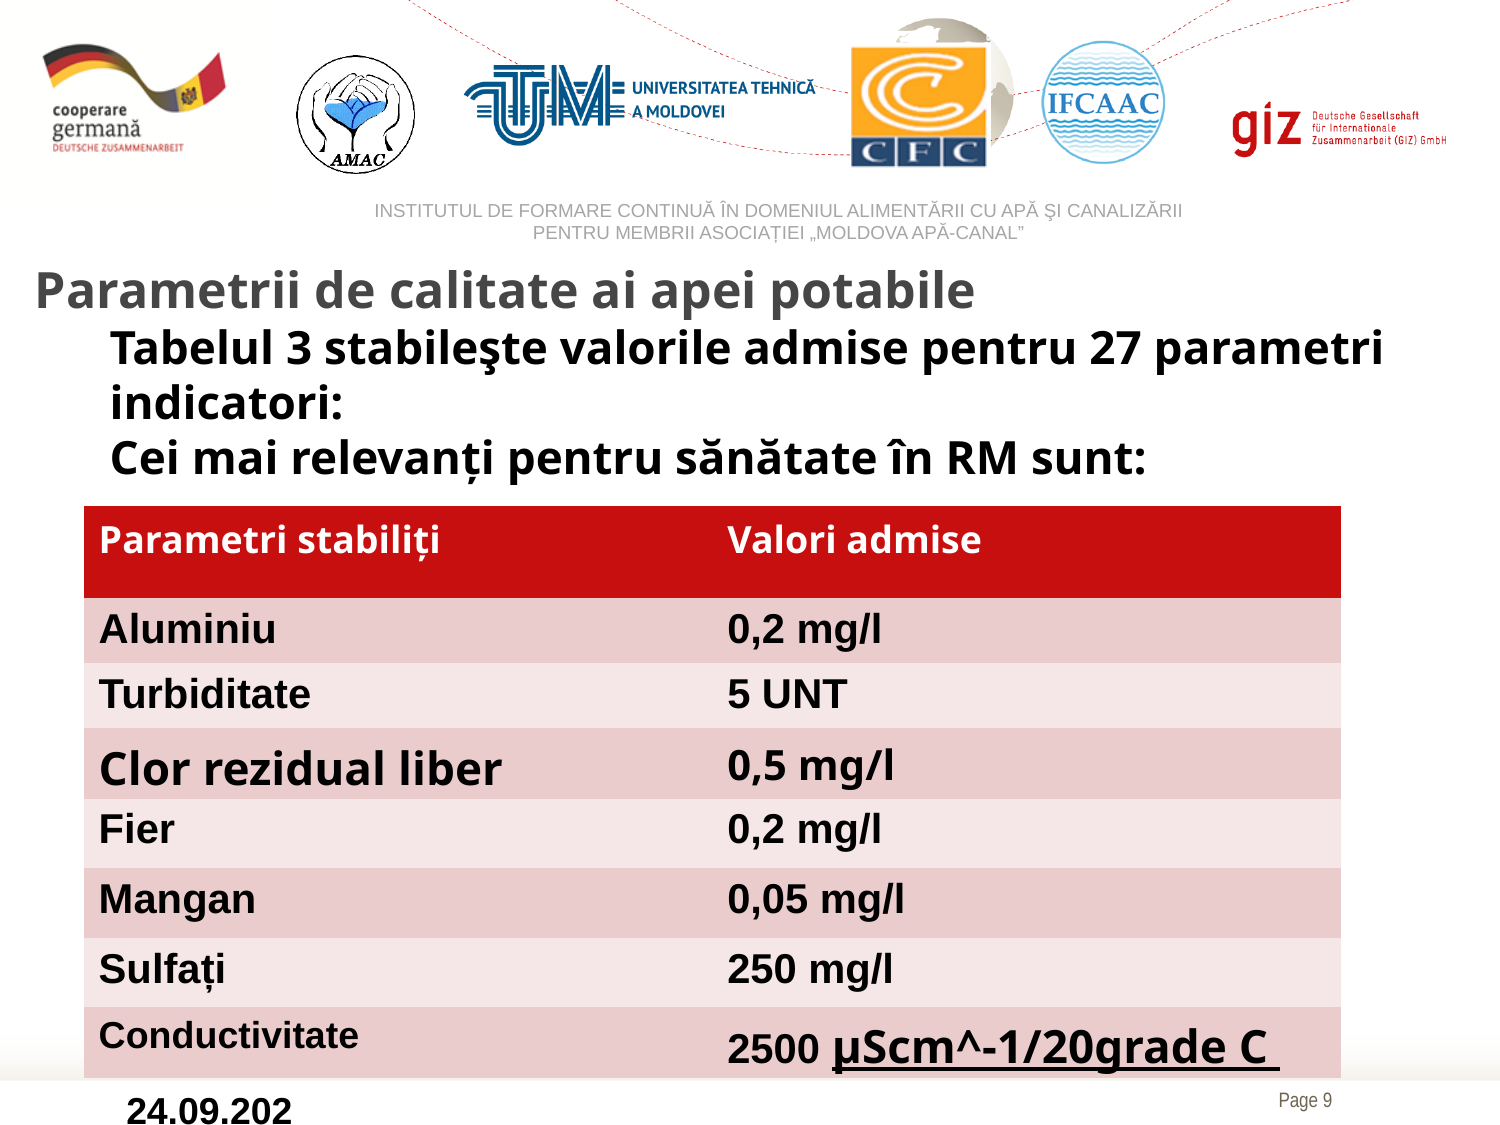

INSTITUTUL DE FORMARE CONTINUĂ ÎN DOMENIUL ALIMENTĂRII CU APĂ ŞI CANALIZĂRII
PENTRU MEMBRII ASOCIAȚIEI „MOLDOVA APĂ-CANAL”
# Parametrii de calitate ai apei potabile Tabelul 3 stabileşte valorile admise pentru 27 parametri indicatori: Cei mai relevanți pentru sănătate în RM sunt:
| Parametri stabiliţi | Valori admise |
| --- | --- |
| Aluminiu | 0,2 mg/l |
| Turbiditate | 5 UNT |
| Clor rezidual liber | 0,5 mg/l |
| Fier | 0,2 mg/l |
| Mangan | 0,05 mg/l |
| Sulfați | 250 mg/l |
| Conductivitate | 2500 µScm^-1/20grade C |